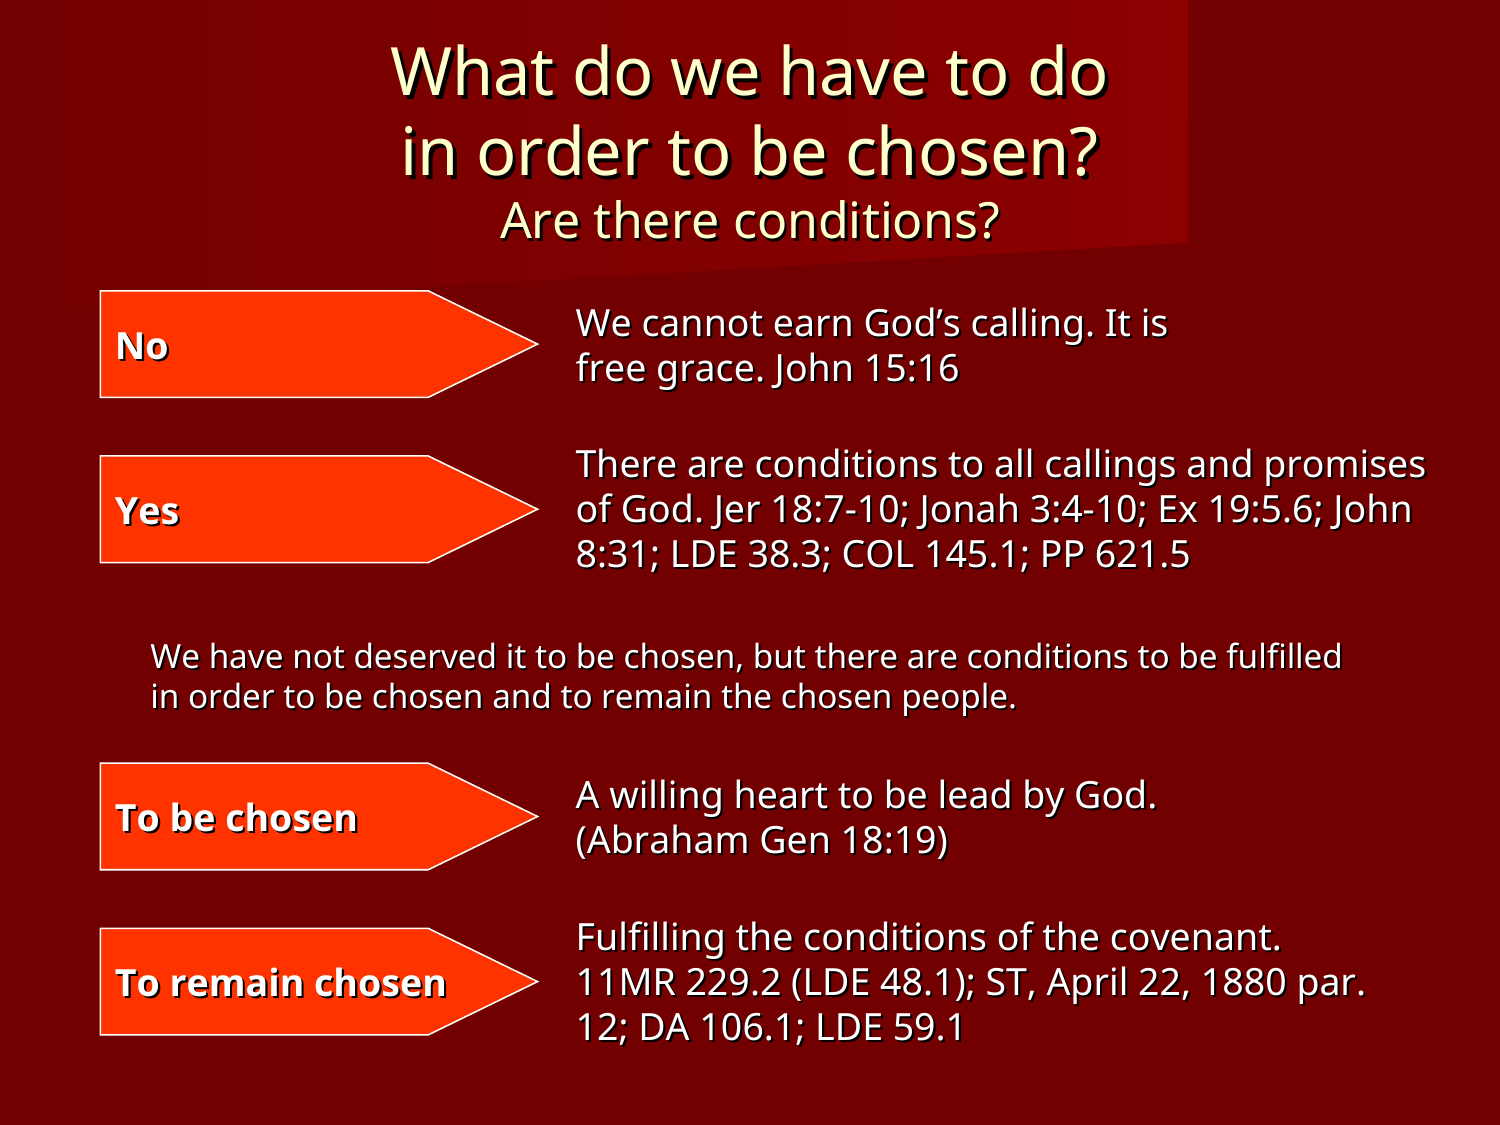

# What do we have to do in order to be chosen? Are there conditions?
No
We cannot earn God’s calling. It is free grace. John 15:16
There are conditions to all callings and promises of God. Jer 18:7-10; Jonah 3:4-10; Ex 19:5.6; John 8:31; LDE 38.3; COL 145.1; PP 621.5
Yes
We have not deserved it to be chosen, but there are conditions to be fulfilled in order to be chosen and to remain the chosen people.
To be chosen
A willing heart to be lead by God. (Abraham Gen 18:19)
Fulfilling the conditions of the covenant. 11MR 229.2 (LDE 48.1); ST, April 22, 1880 par. 12; DA 106.1; LDE 59.1
To remain chosen